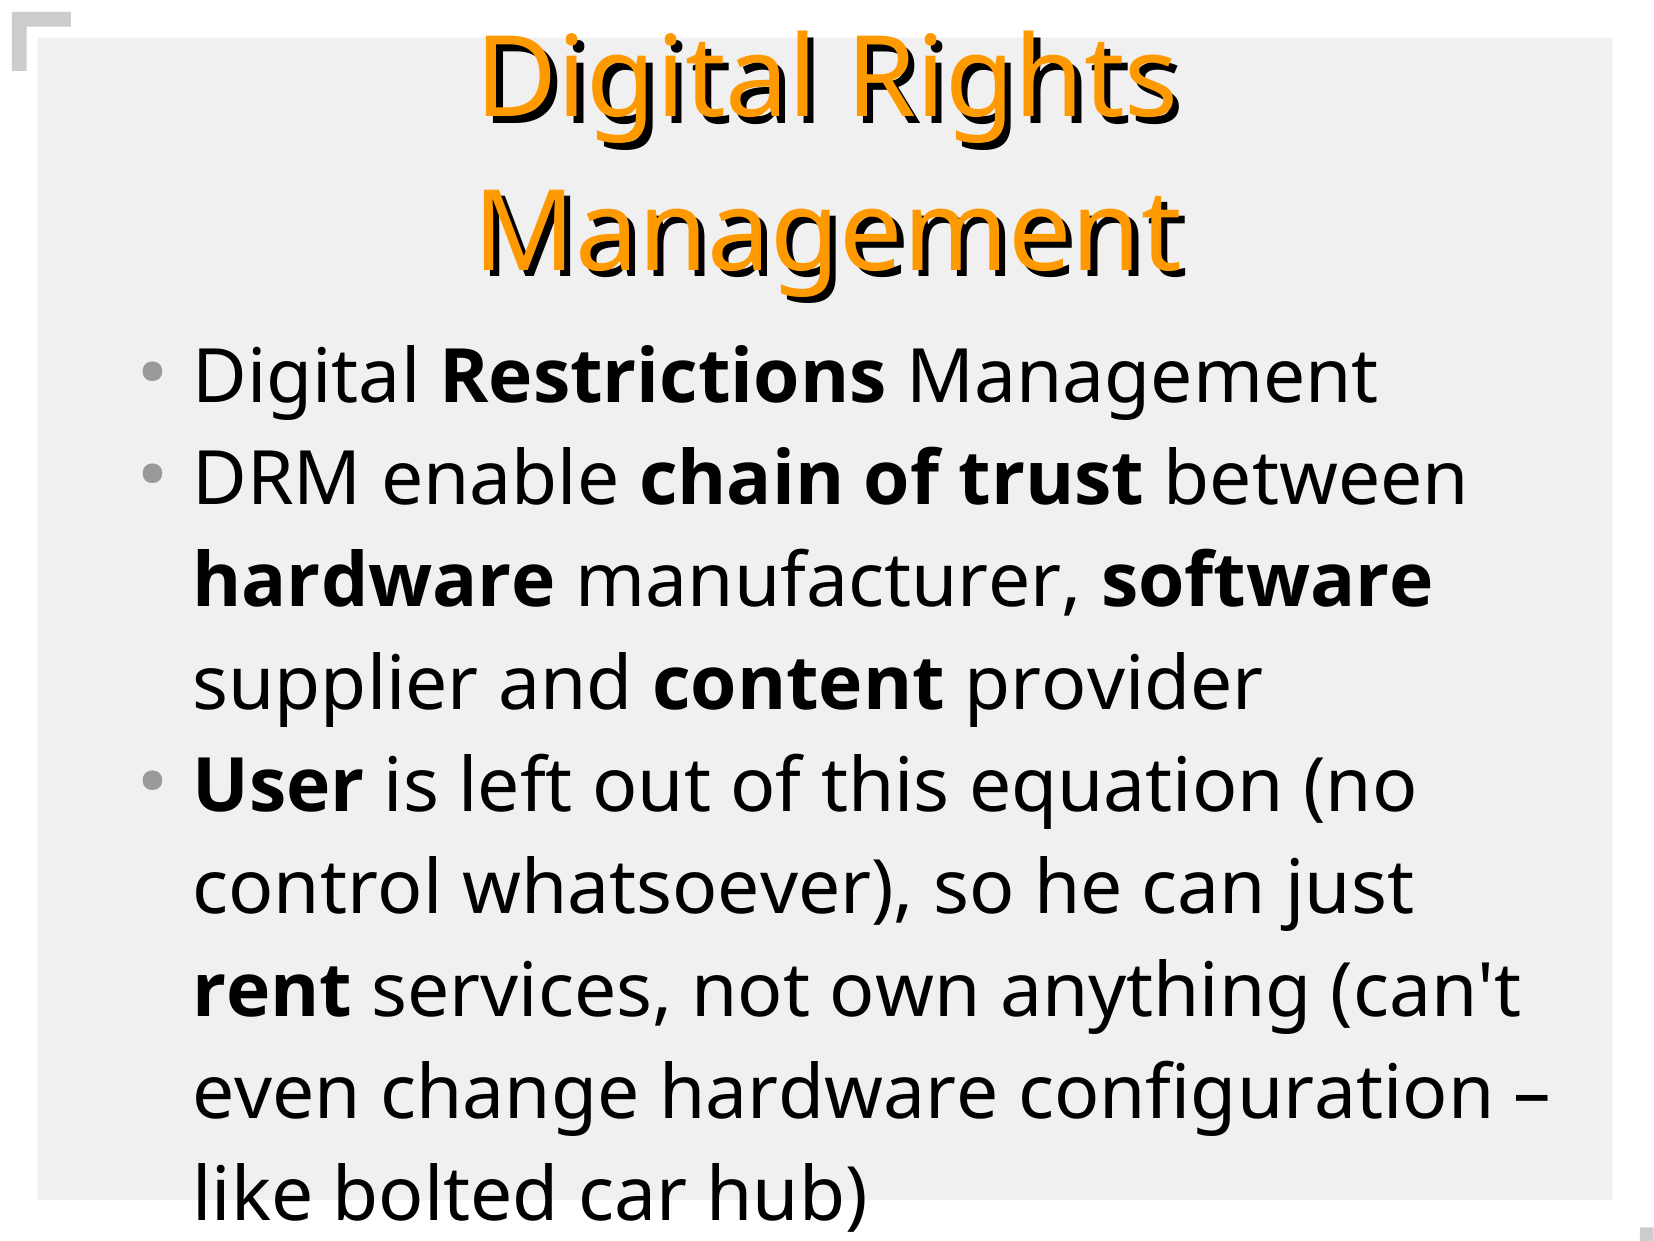

# Digital Rights Management
Digital Restrictions Management
DRM enable chain of trust between hardware manufacturer, software supplier and content provider
User is left out of this equation (no control whatsoever), so he can just rent services, not own anything (can't even change hardware configuration – like bolted car hub)